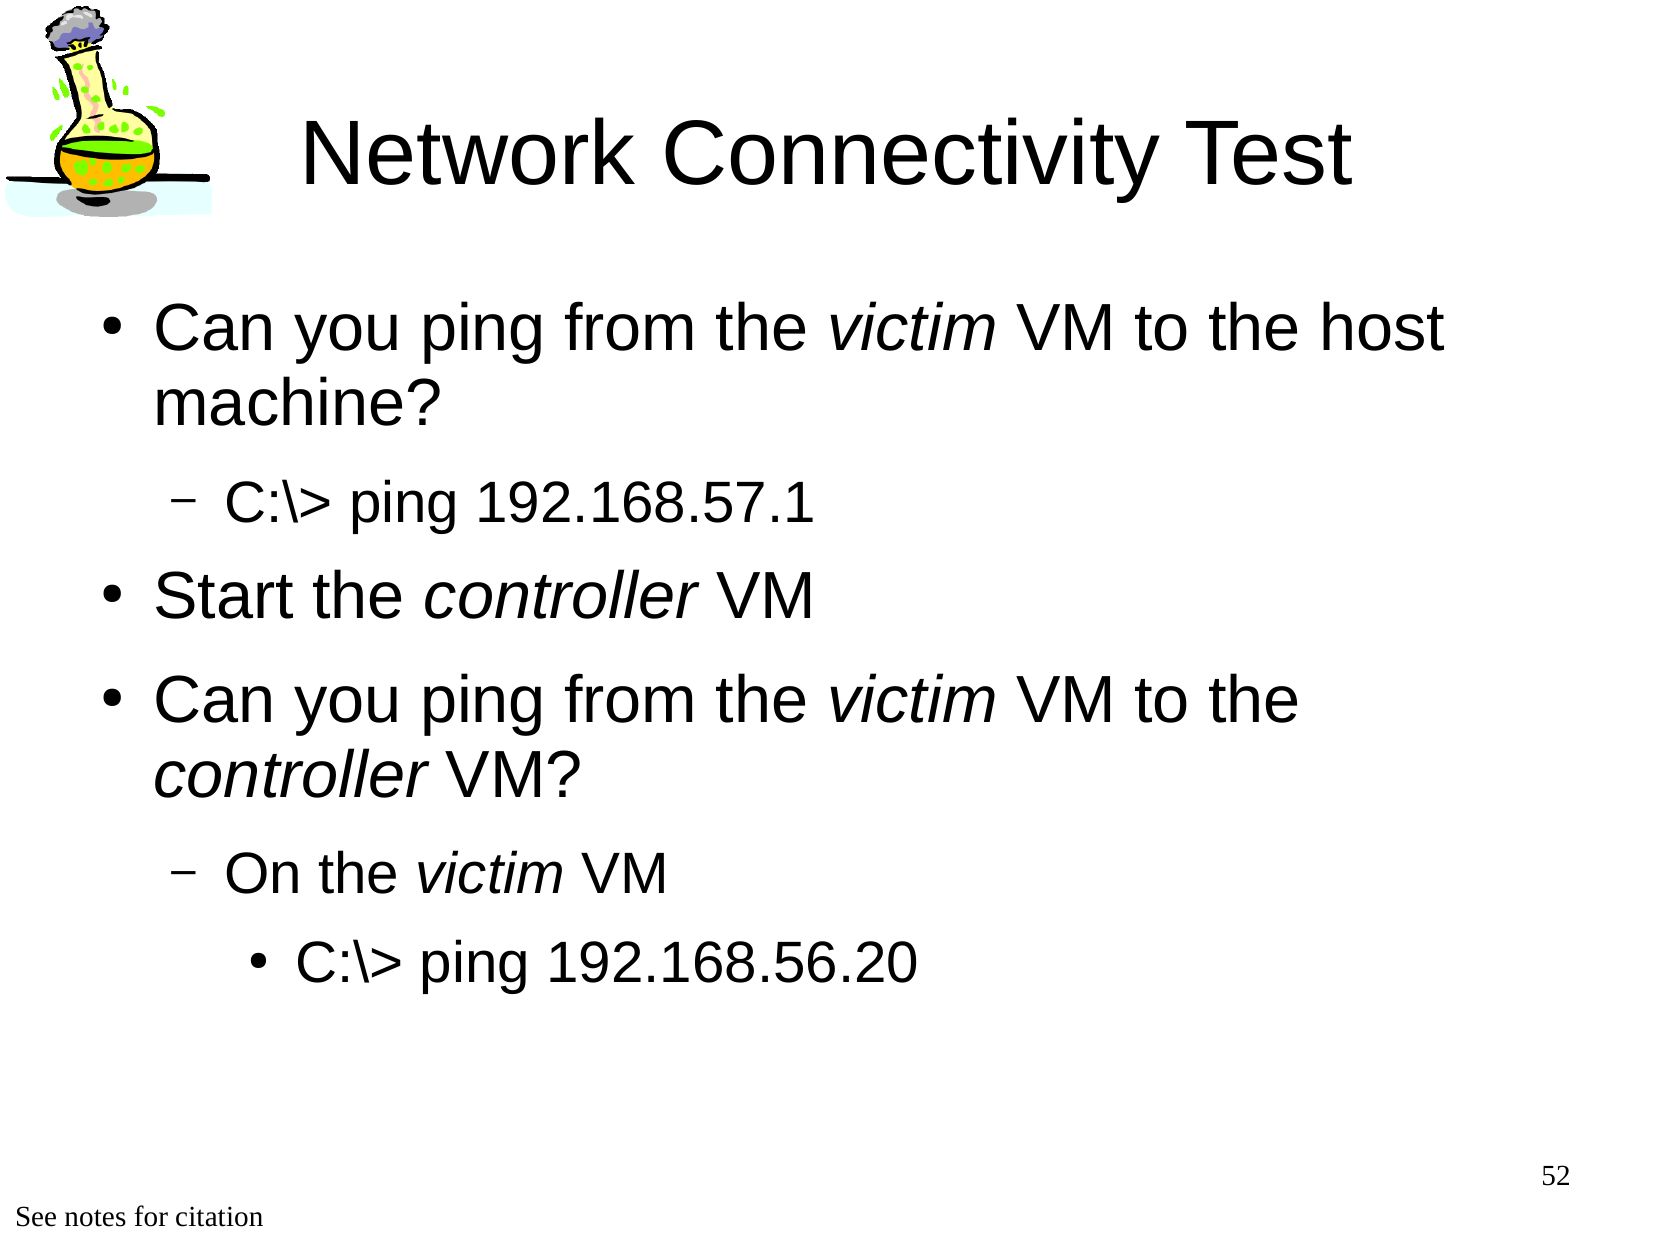

# Network Connectivity Test
Can you ping from the victim VM to the host machine?
C:\> ping 192.168.57.1
Start the controller VM
Can you ping from the victim VM to the controller VM?
On the victim VM
C:\> ping 192.168.56.20
52
See notes for citation